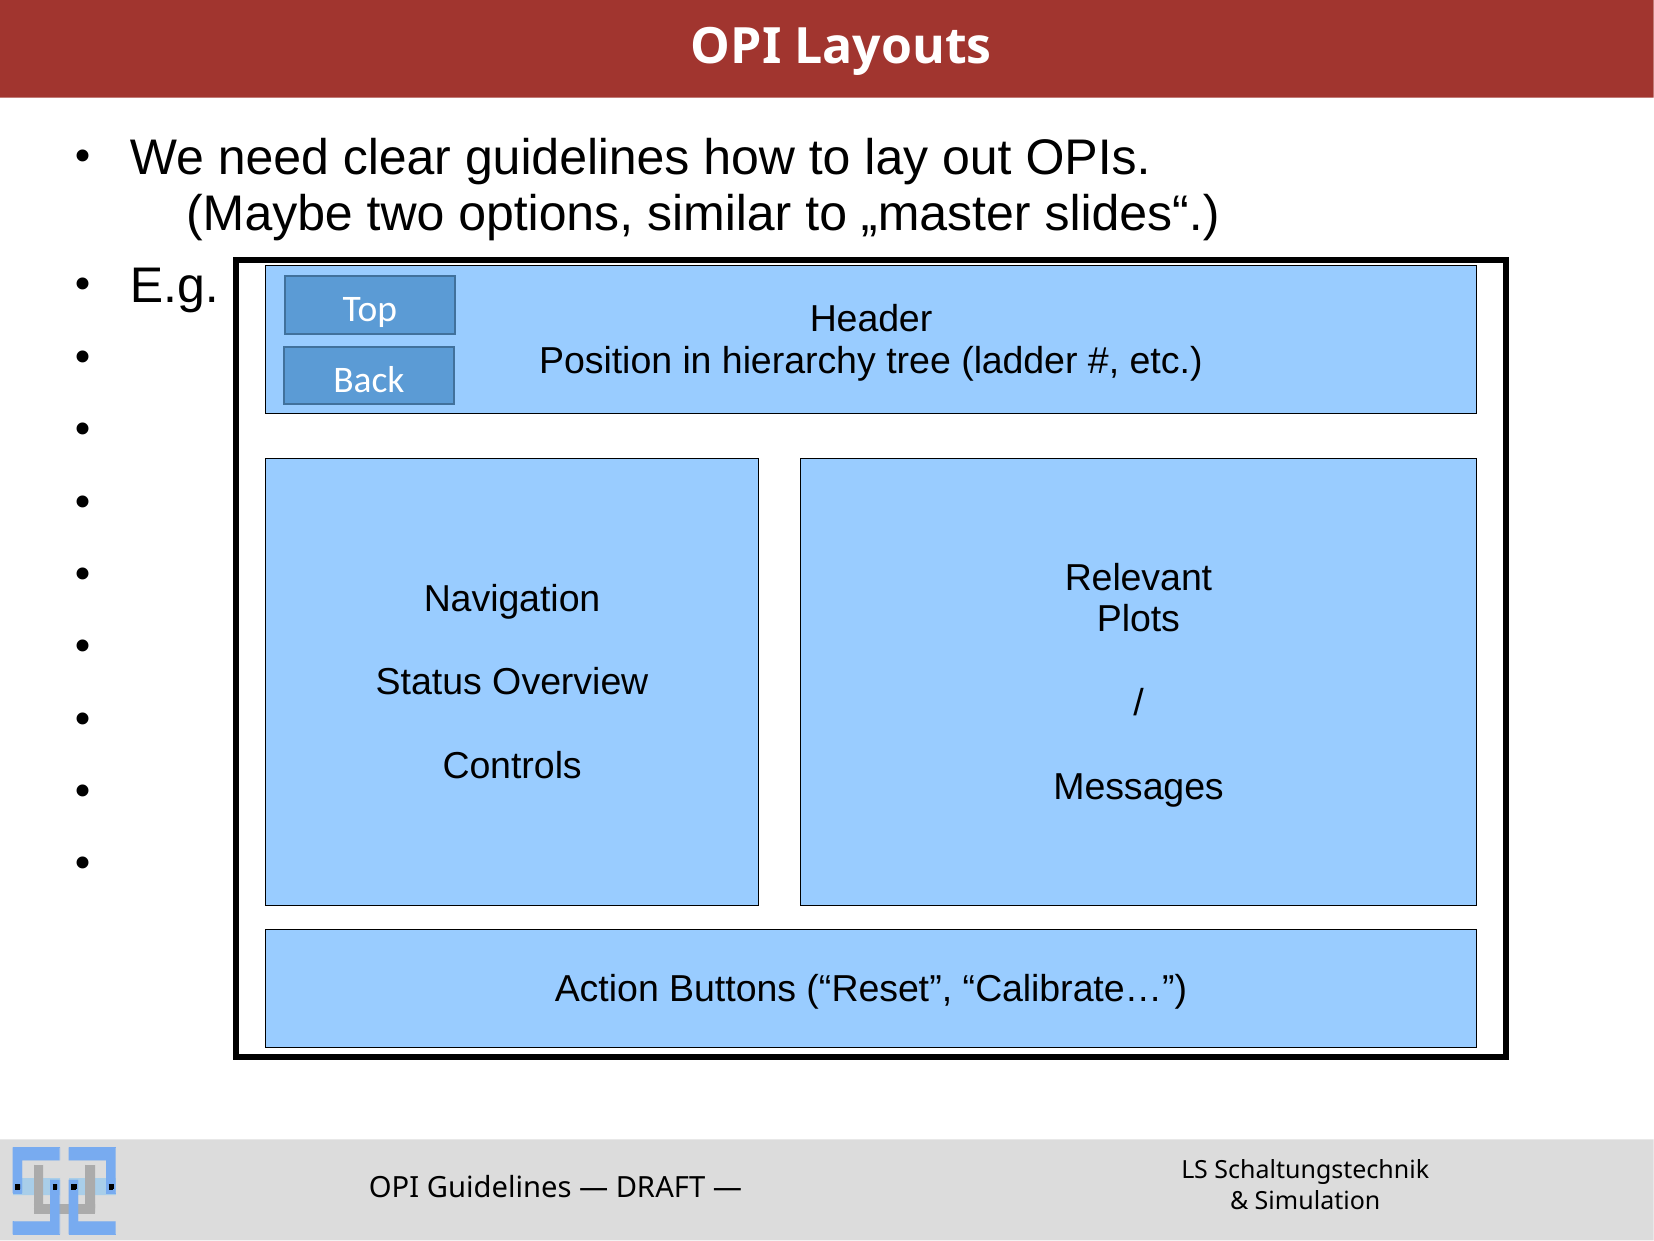

# OPI Layouts
We need clear guidelines how to lay out OPIs.
(Maybe two options, similar to „master slides“.)
E.g.
Header
Position in hierarchy tree (ladder #, etc.)
Navigation
Status Overview
Controls
Relevant
Plots
/
Messages
Action Buttons (“Reset”, “Calibrate…”)
Top
Back
OPI Guidelines — DRAFT —